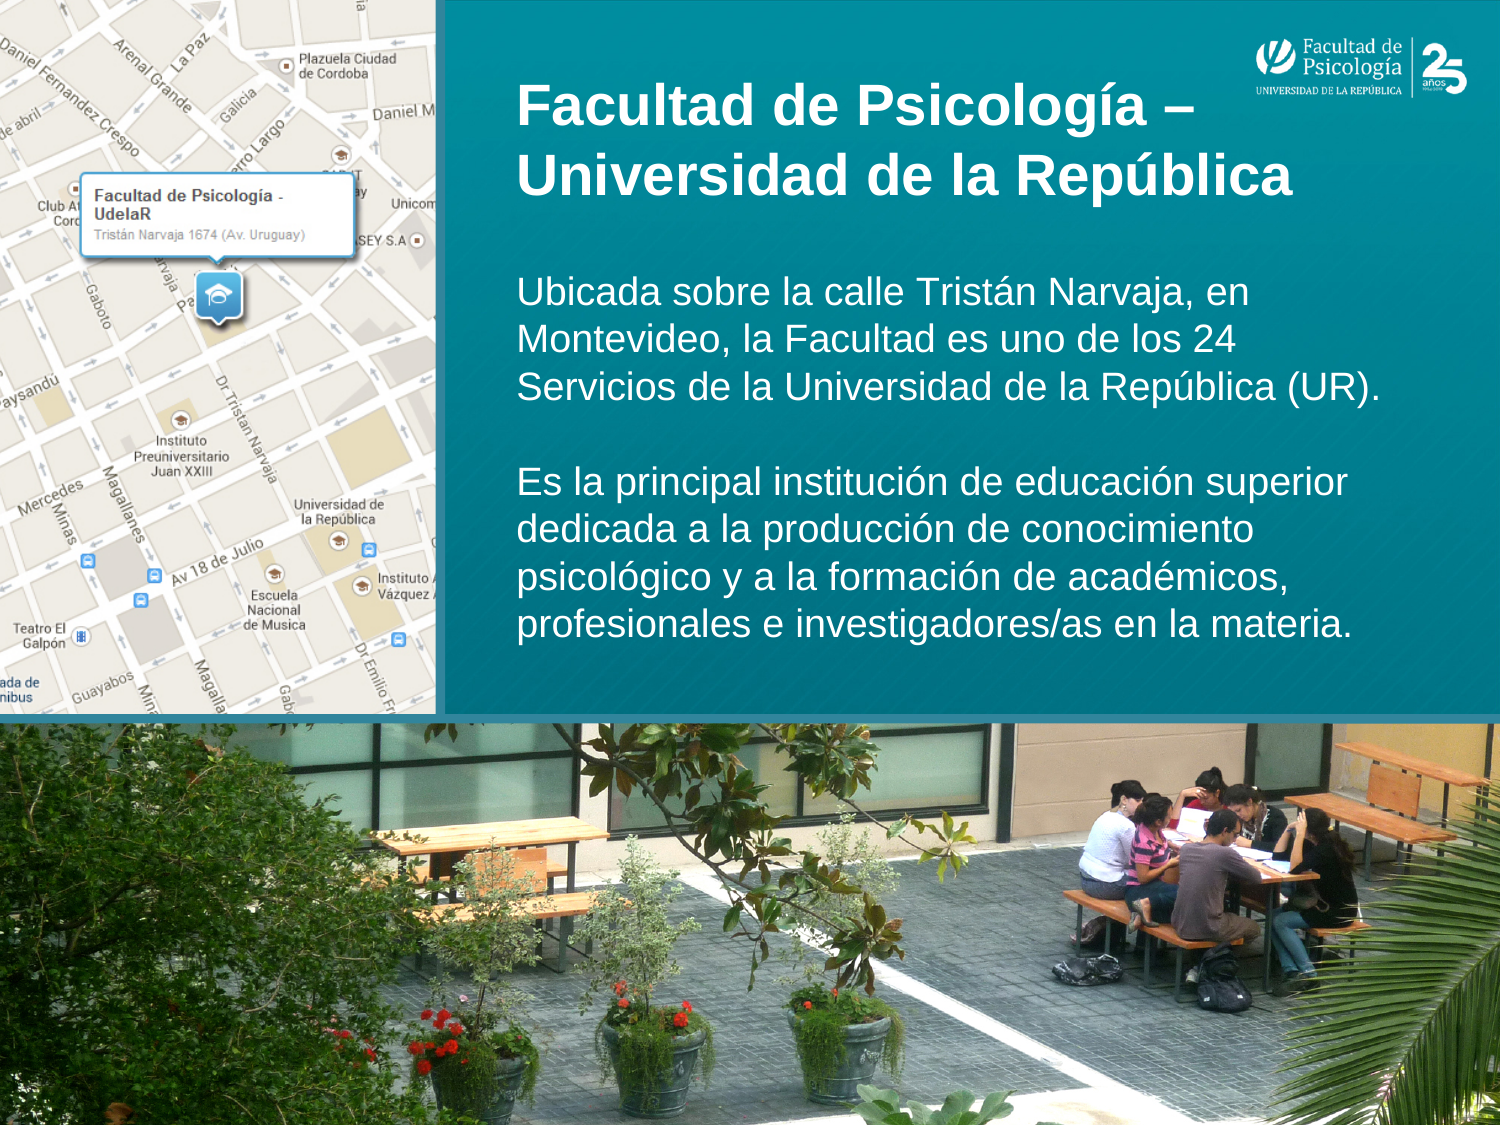

# Facultad de Psicología – Universidad de la República
Ubicada sobre la calle Tristán Narvaja, en Montevideo, la Facultad es uno de los 24 Servicios de la Universidad de la República (UR).
Es la principal institución de educación superior dedicada a la producción de conocimiento psicológico y a la formación de académicos, profesionales e investigadores/as en la materia.